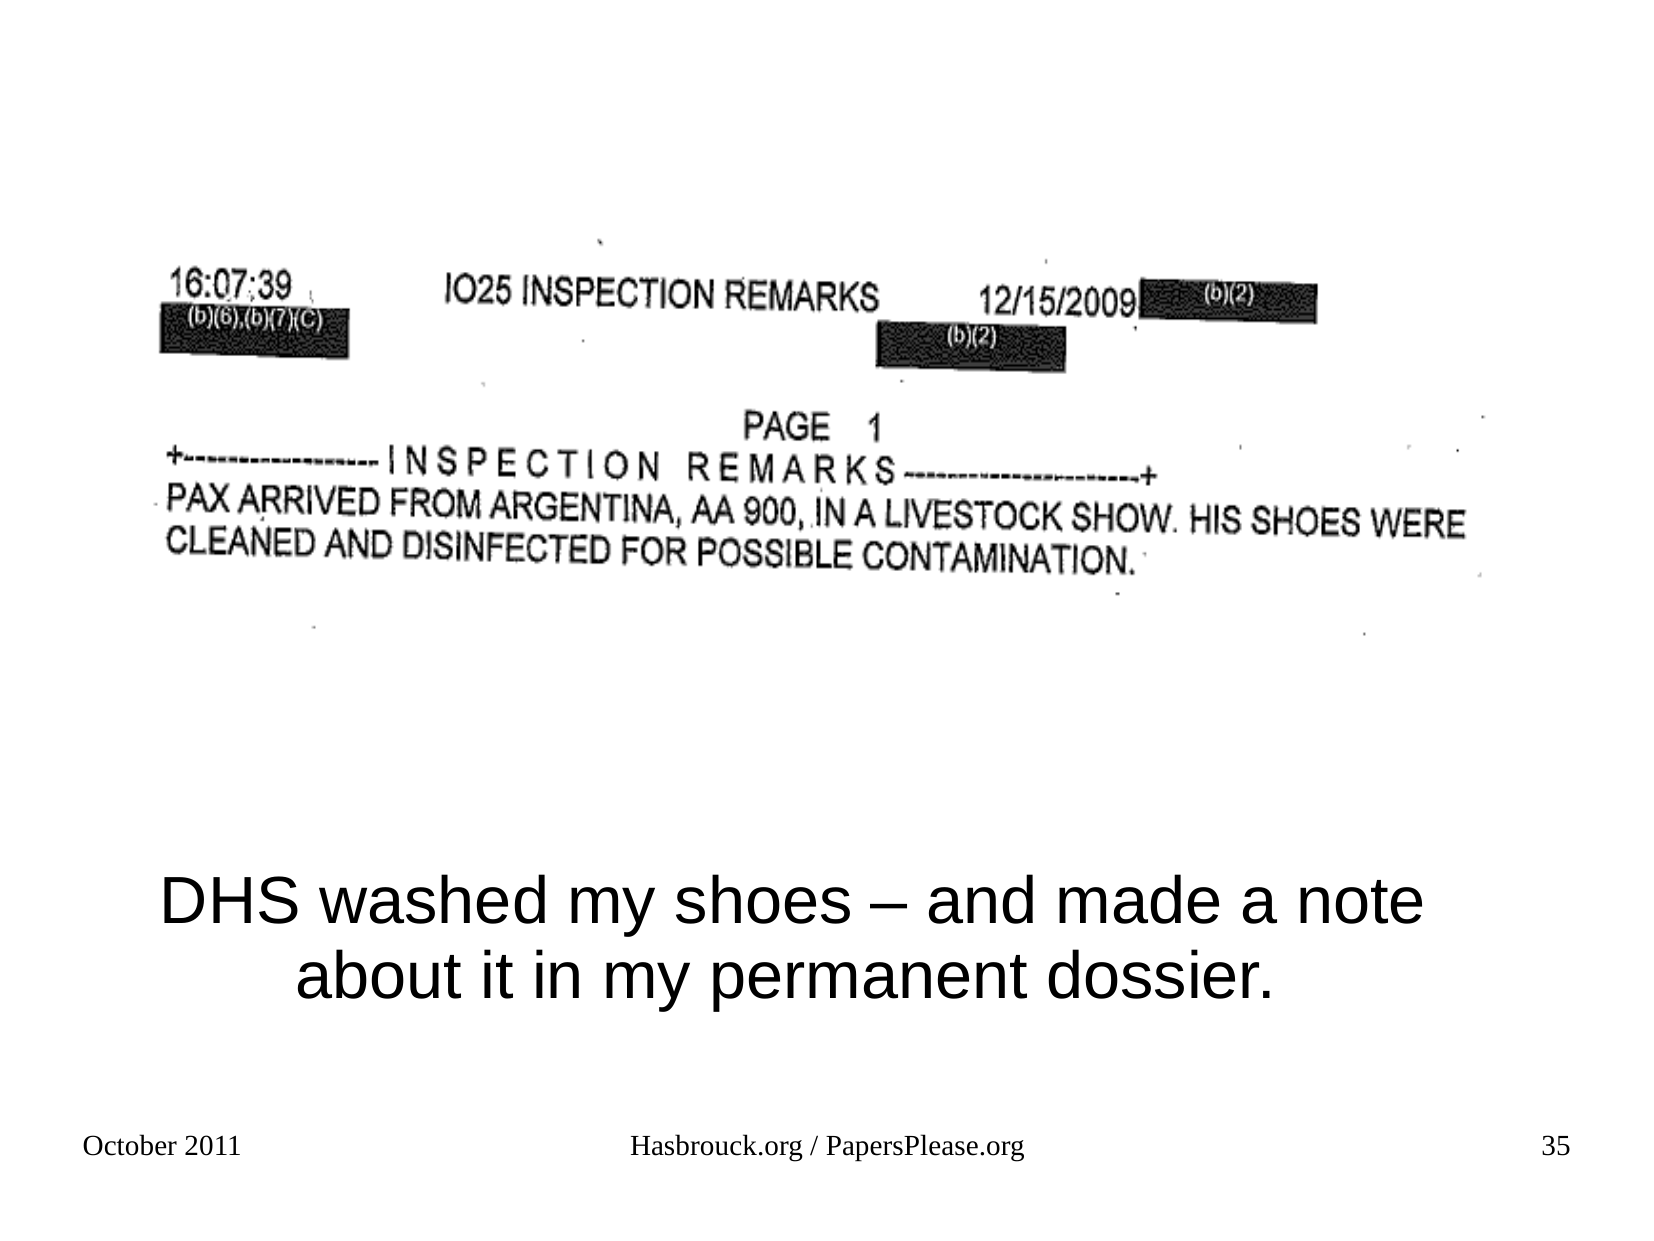

# DHS washed my shoes – and made a note
about it in my permanent dossier.
October 2011
Hasbrouck.org / PapersPlease.org
35